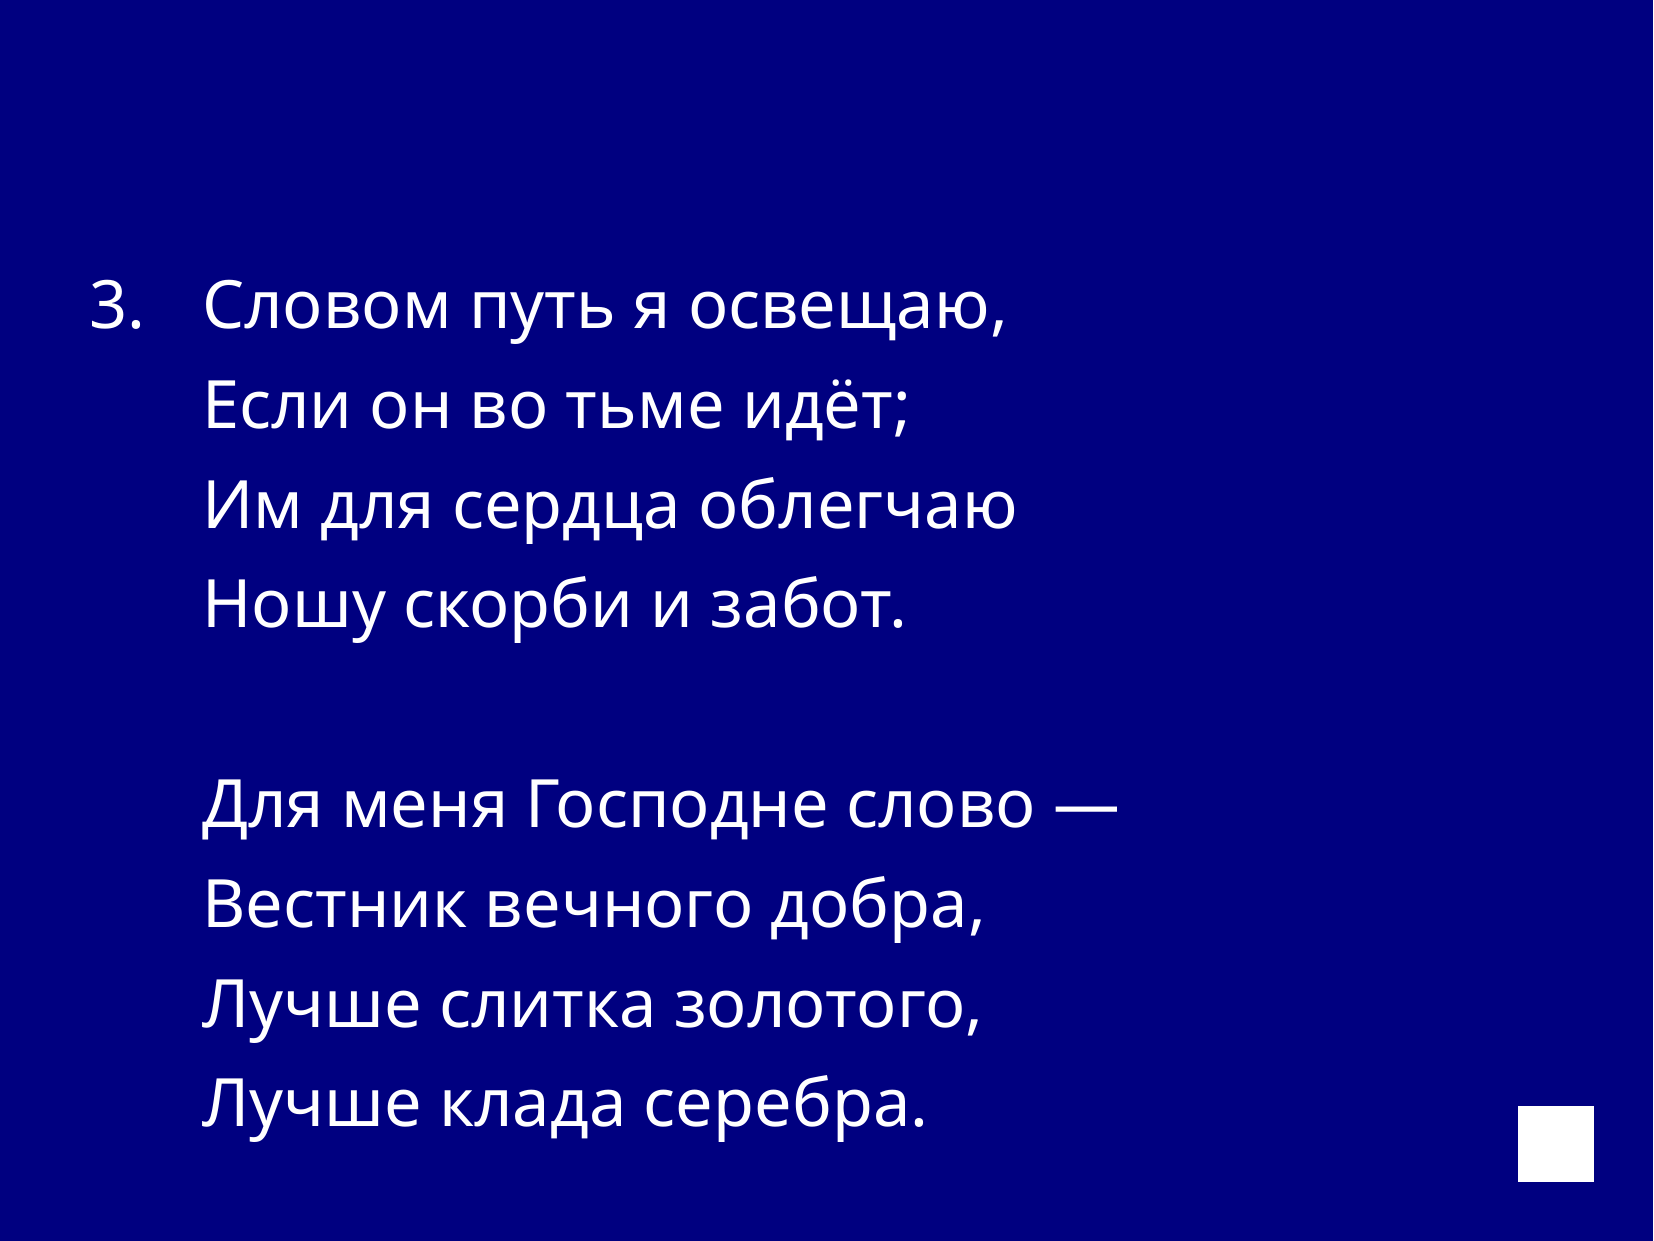

3.	Словом путь я освещаю,
	Если он во тьме идёт;
	Им для сердца облегчаю
	Ношу скорби и забот.
	Для меня Господне слово —
	Вестник вечного добра,
	Лучше слитка золотого,
	Лучше клада серебра.